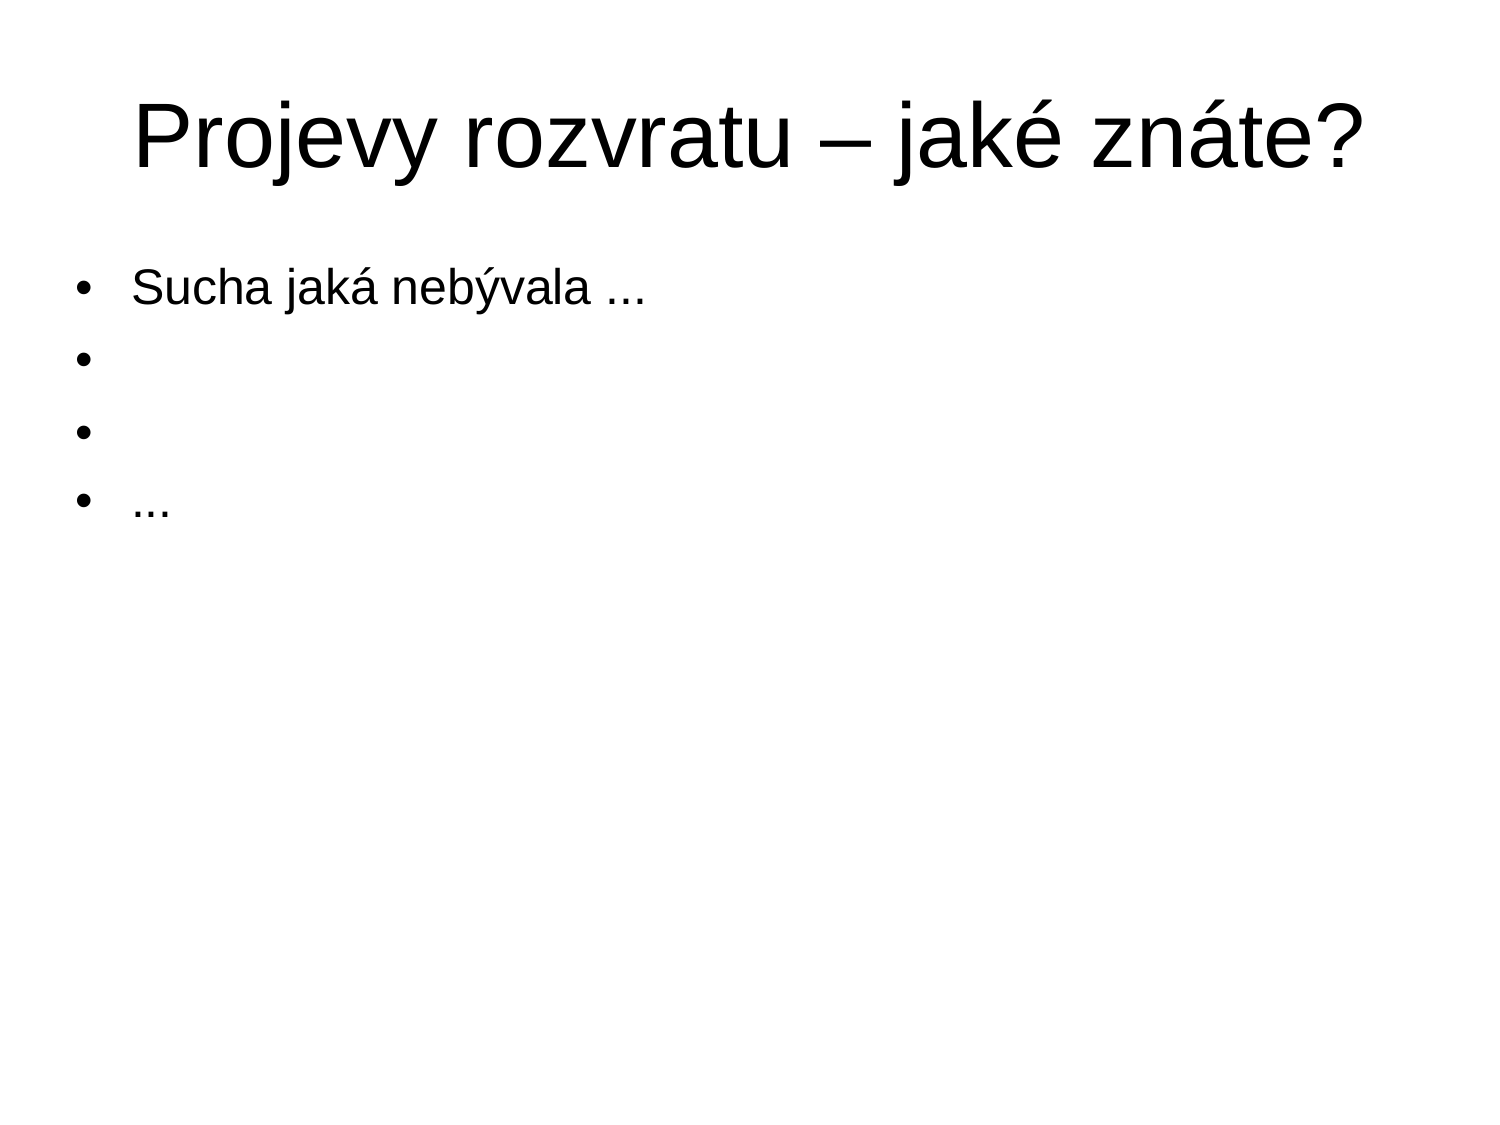

# Projevy rozvratu – jaké znáte?
Sucha jaká nebývala ...
...